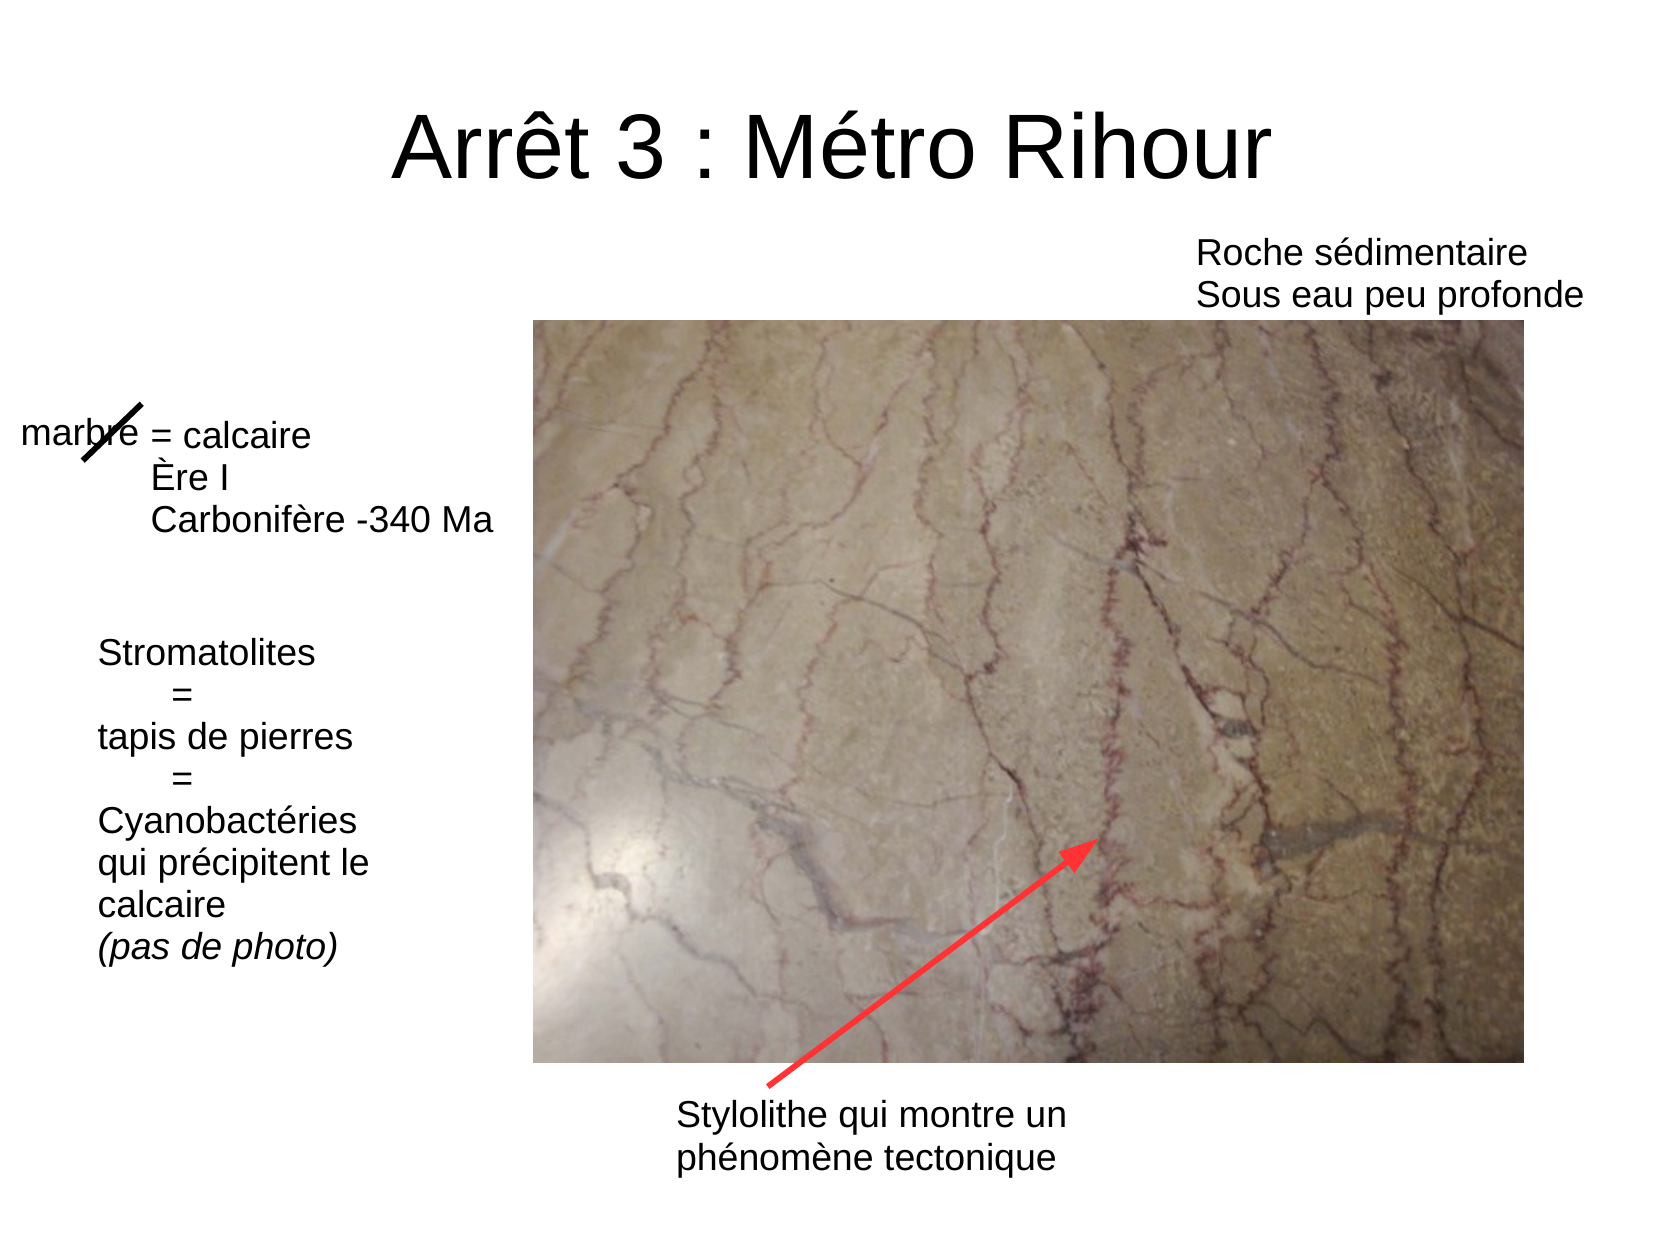

# Arrêt 3 : Métro Rihour
Roche sédimentaire
Sous eau peu profonde
marbre
= calcaire
Ère I
Carbonifère -340 Ma
Stromatolites
	=
tapis de pierres
	=
Cyanobactéries qui précipitent le calcaire
(pas de photo)
Stylolithe qui montre un phénomène tectonique